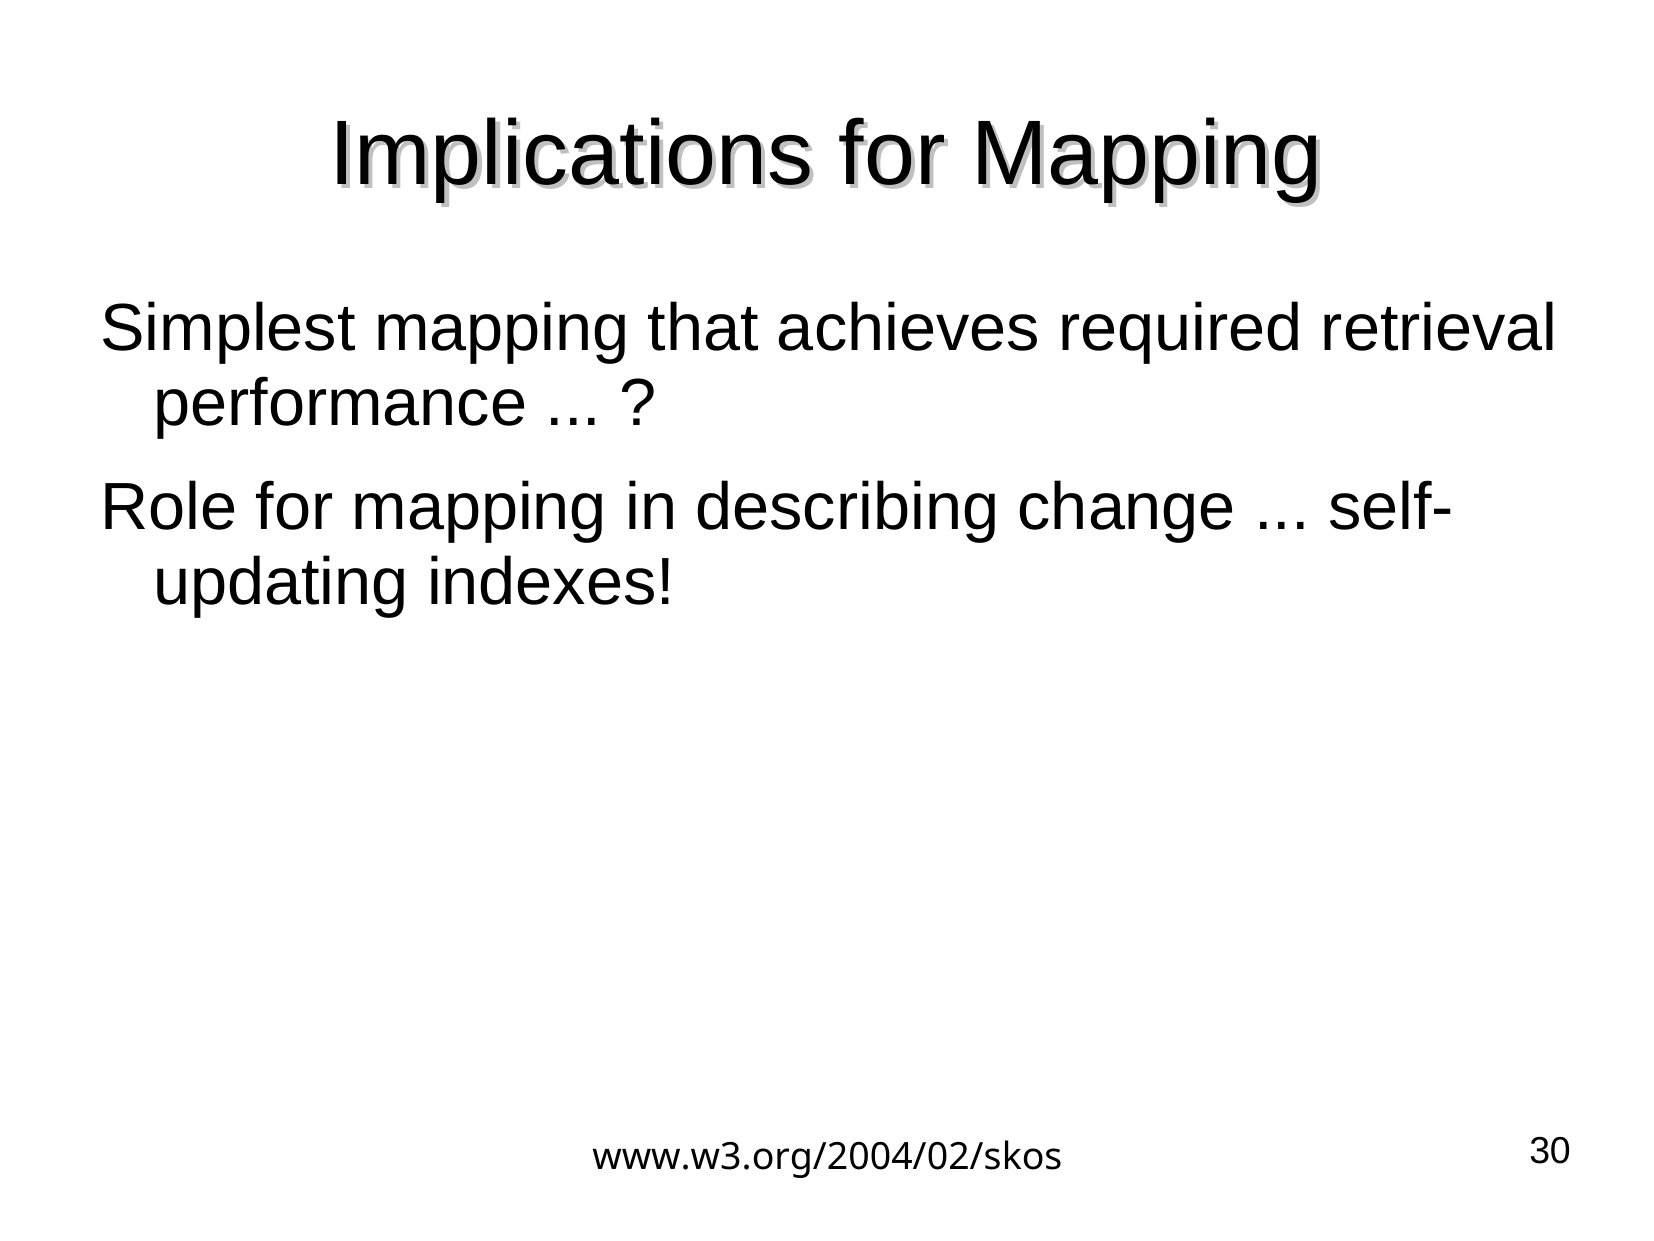

# Implications for Mapping
Simplest mapping that achieves required retrieval performance ... ?
Role for mapping in describing change ... self-updating indexes!
www.w3.org/2004/02/skos
30